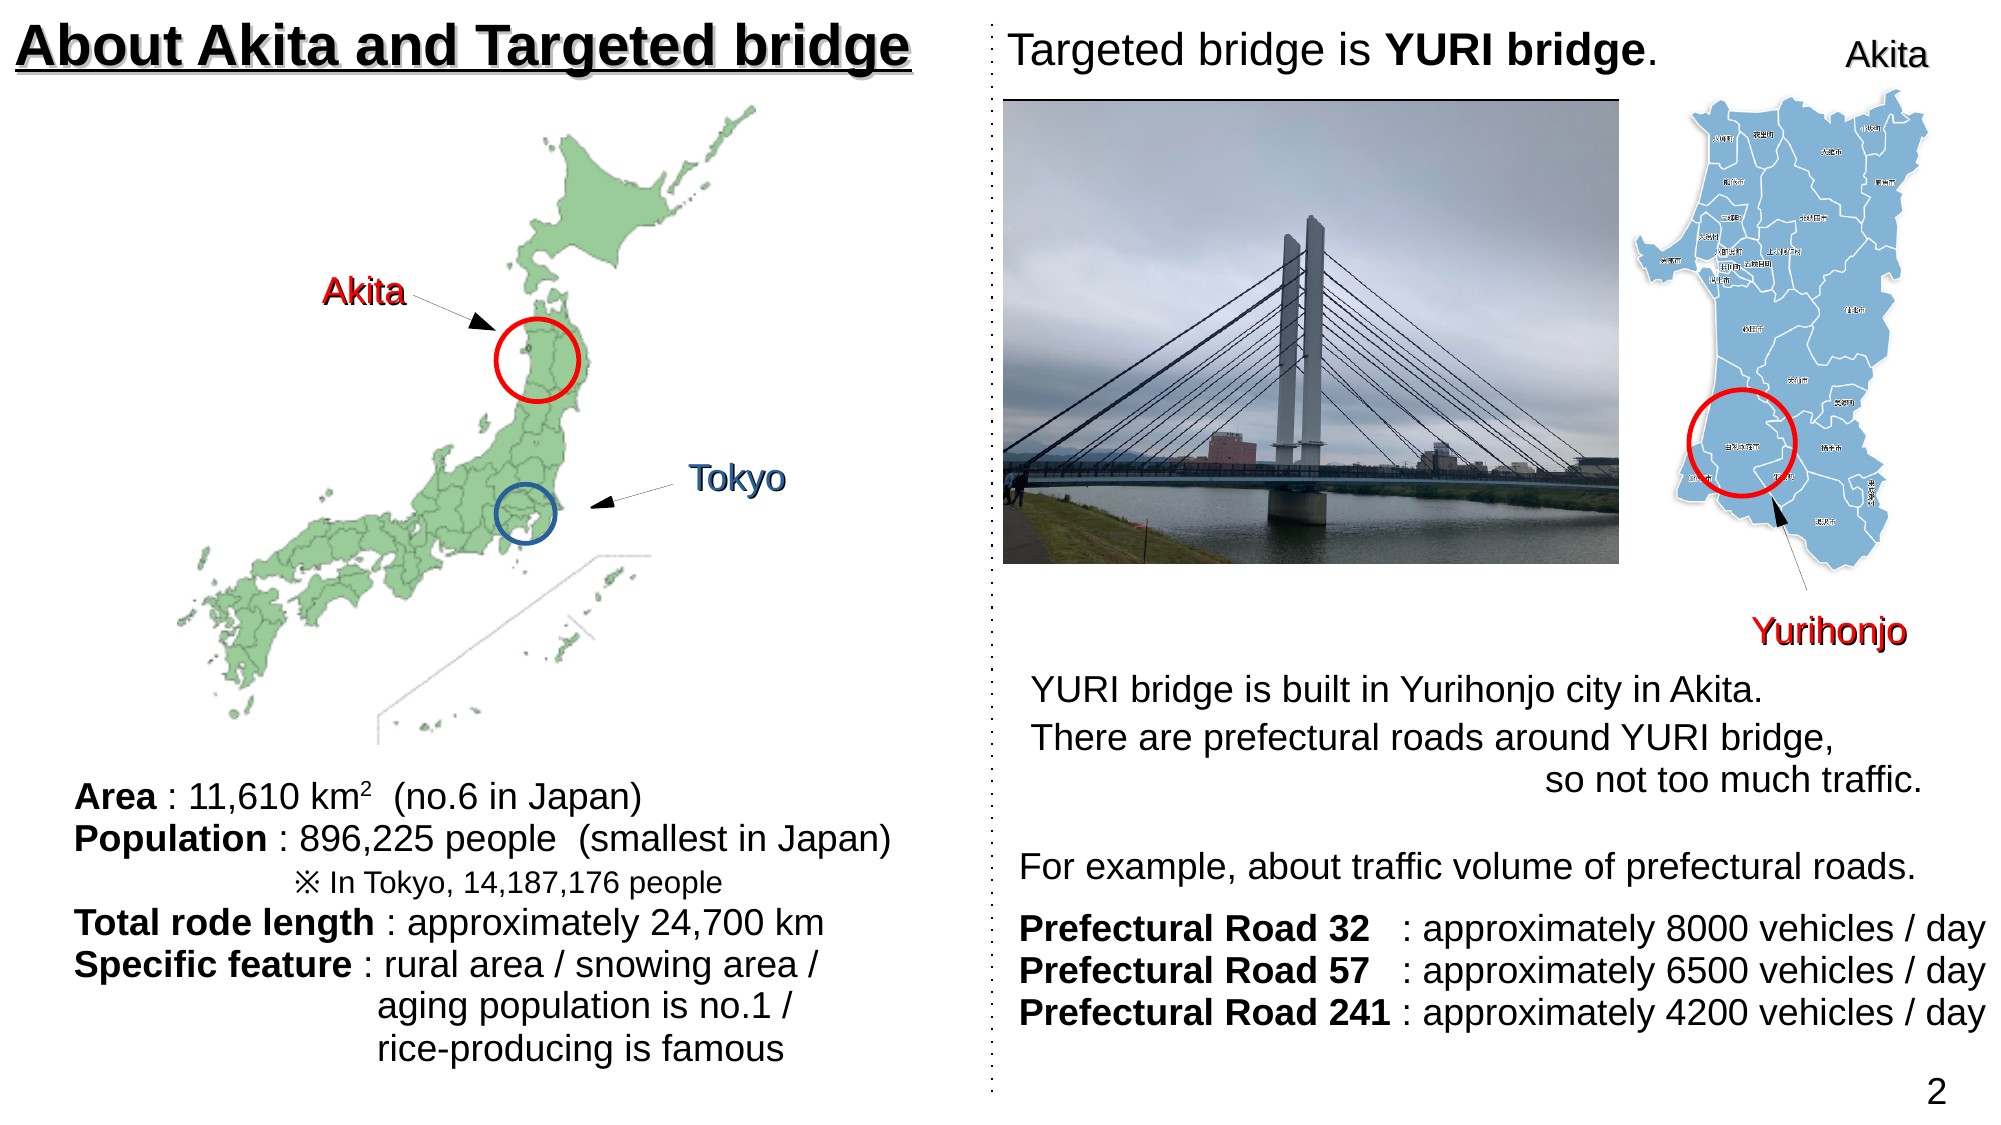

About Akita and Targeted bridge
Targeted bridge is YURI bridge.
Akita
Akita
Tokyo
Yurihonjo
YURI bridge is built in Yurihonjo city in Akita.
There are prefectural roads around YURI bridge,
 so not too much traffic.
Area : 11,610 km2 (no.6 in Japan)
Population : 896,225 people (smallest in Japan)
 ※ In Tokyo, 14,187,176 people
Total rode length : approximately 24,700 km
Specific feature : rural area / snowing area / aging population is no.1 / rice-producing is famous
For example, about traffic volume of prefectural roads.
Prefectural Road 32 : approximately 8000 vehicles / day
Prefectural Road 57 : approximately 6500 vehicles / day
Prefectural Road 241 : approximately 4200 vehicles / day
2